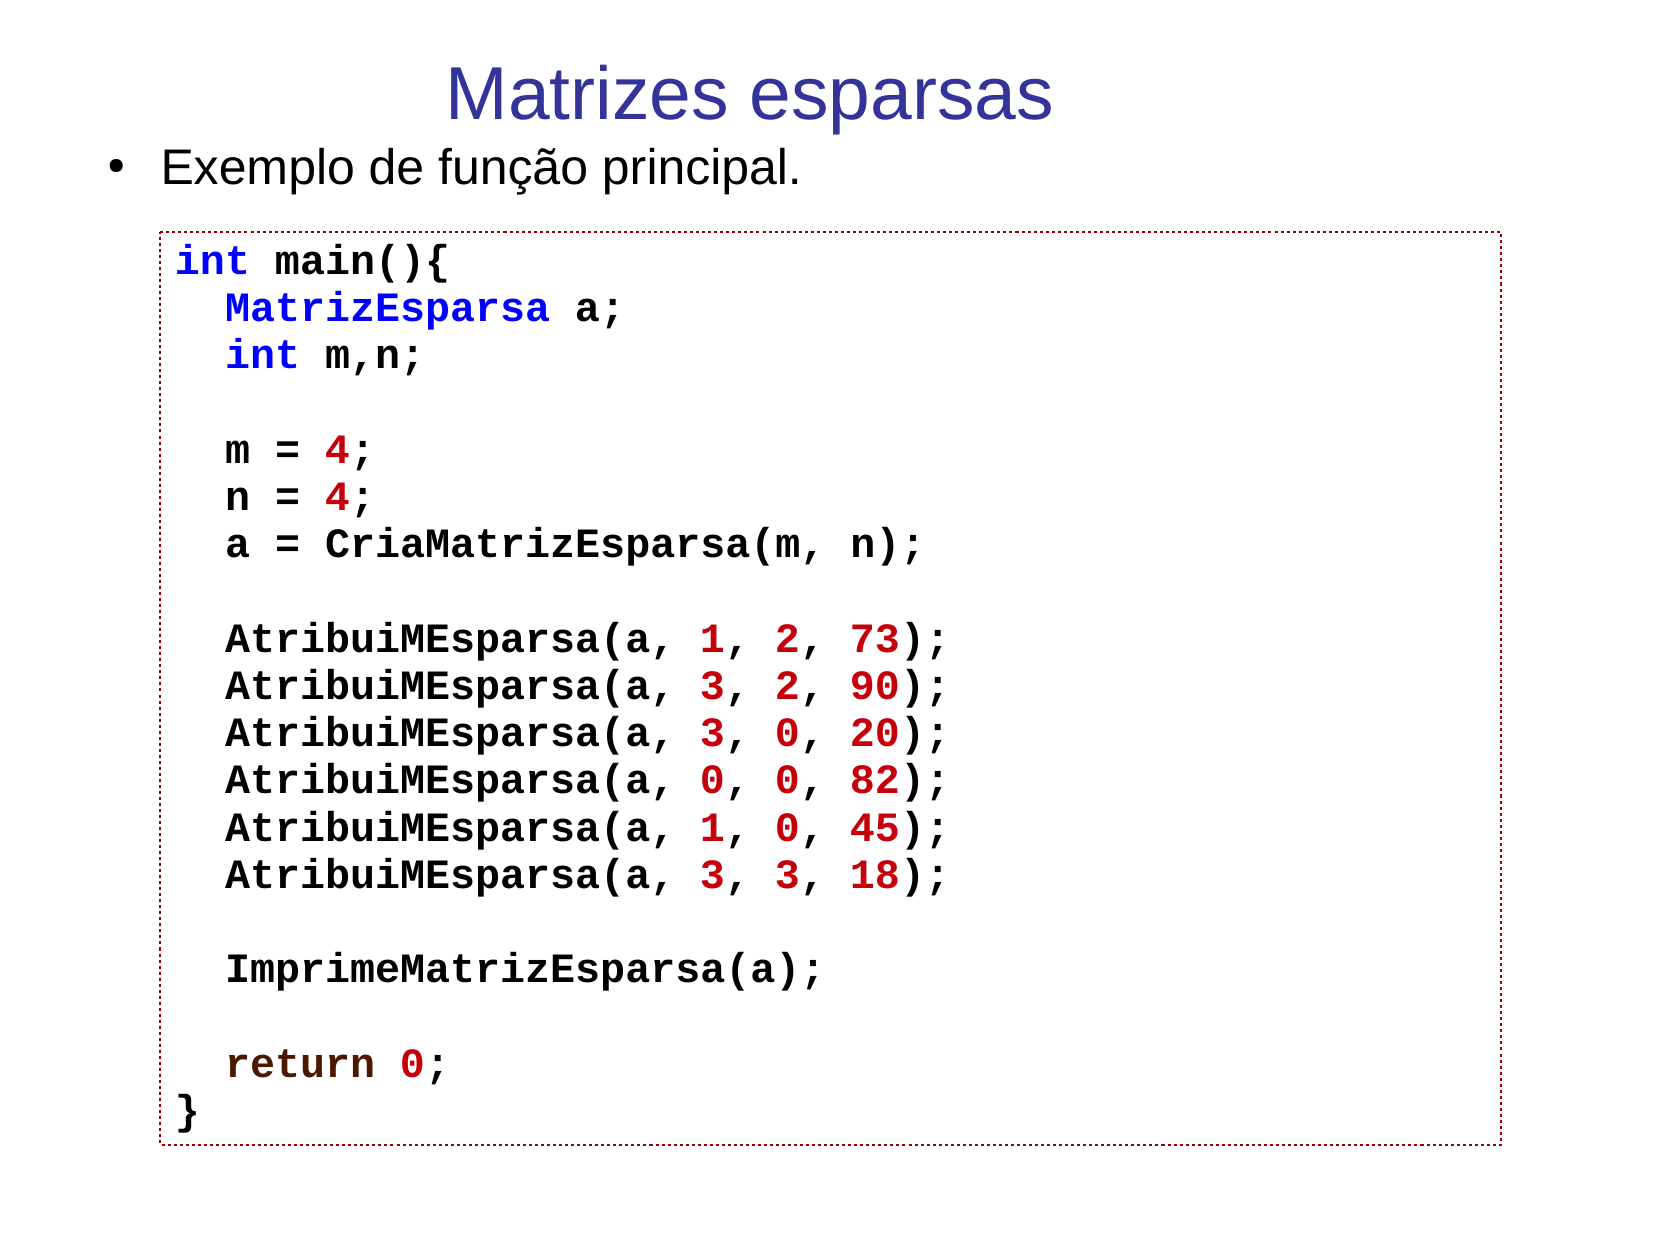

# Matrizes esparsas
Exemplo de função principal.
int main(){
 MatrizEsparsa a;
 int m,n;
 m = 4;
 n = 4;
 a = CriaMatrizEsparsa(m, n);
 AtribuiMEsparsa(a, 1, 2, 73);
 AtribuiMEsparsa(a, 3, 2, 90);
 AtribuiMEsparsa(a, 3, 0, 20);
 AtribuiMEsparsa(a, 0, 0, 82);
 AtribuiMEsparsa(a, 1, 0, 45);
 AtribuiMEsparsa(a, 3, 3, 18);
 ImprimeMatrizEsparsa(a);
 return 0;
}